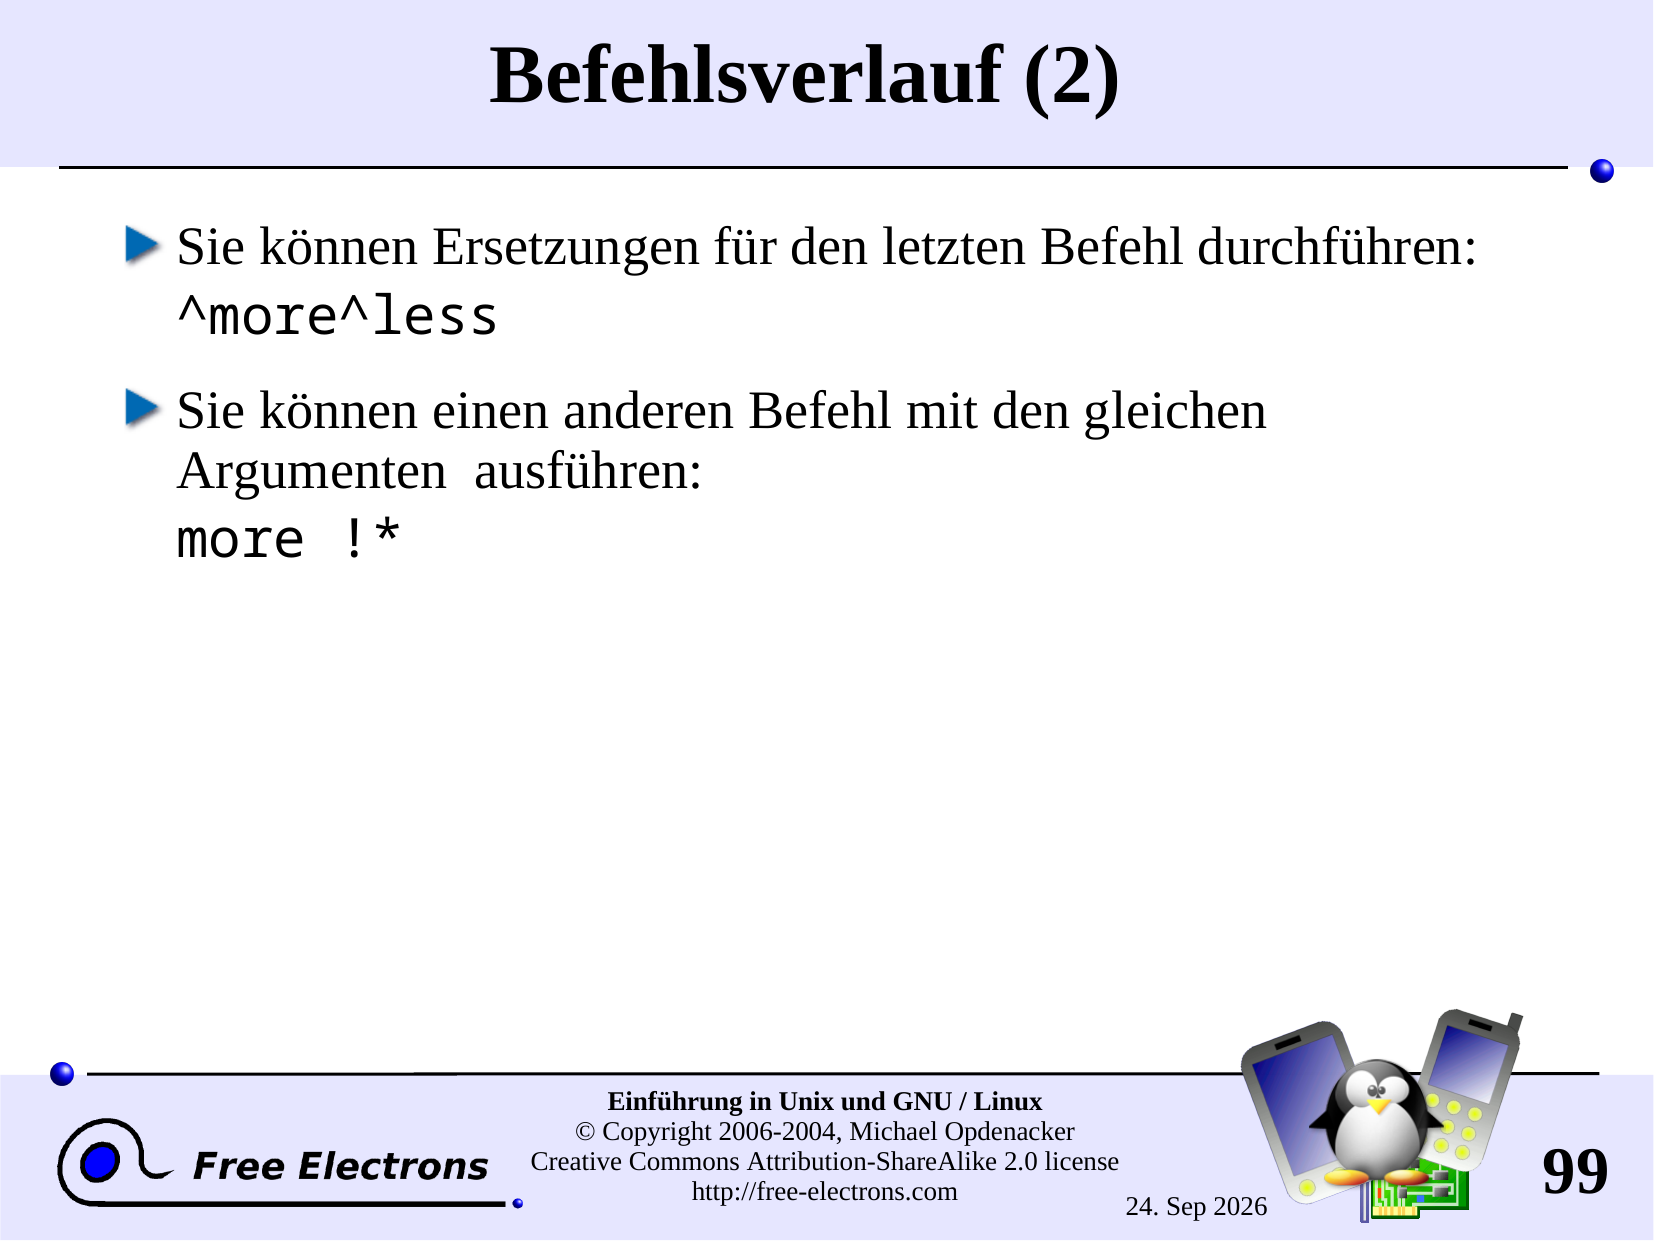

# Befehlsverlauf (2)
Sie können Ersetzungen für den letzten Befehl durchführen:
^more^less
Sie können einen anderen Befehl mit den gleichen Argumenten ausführen:
more !*